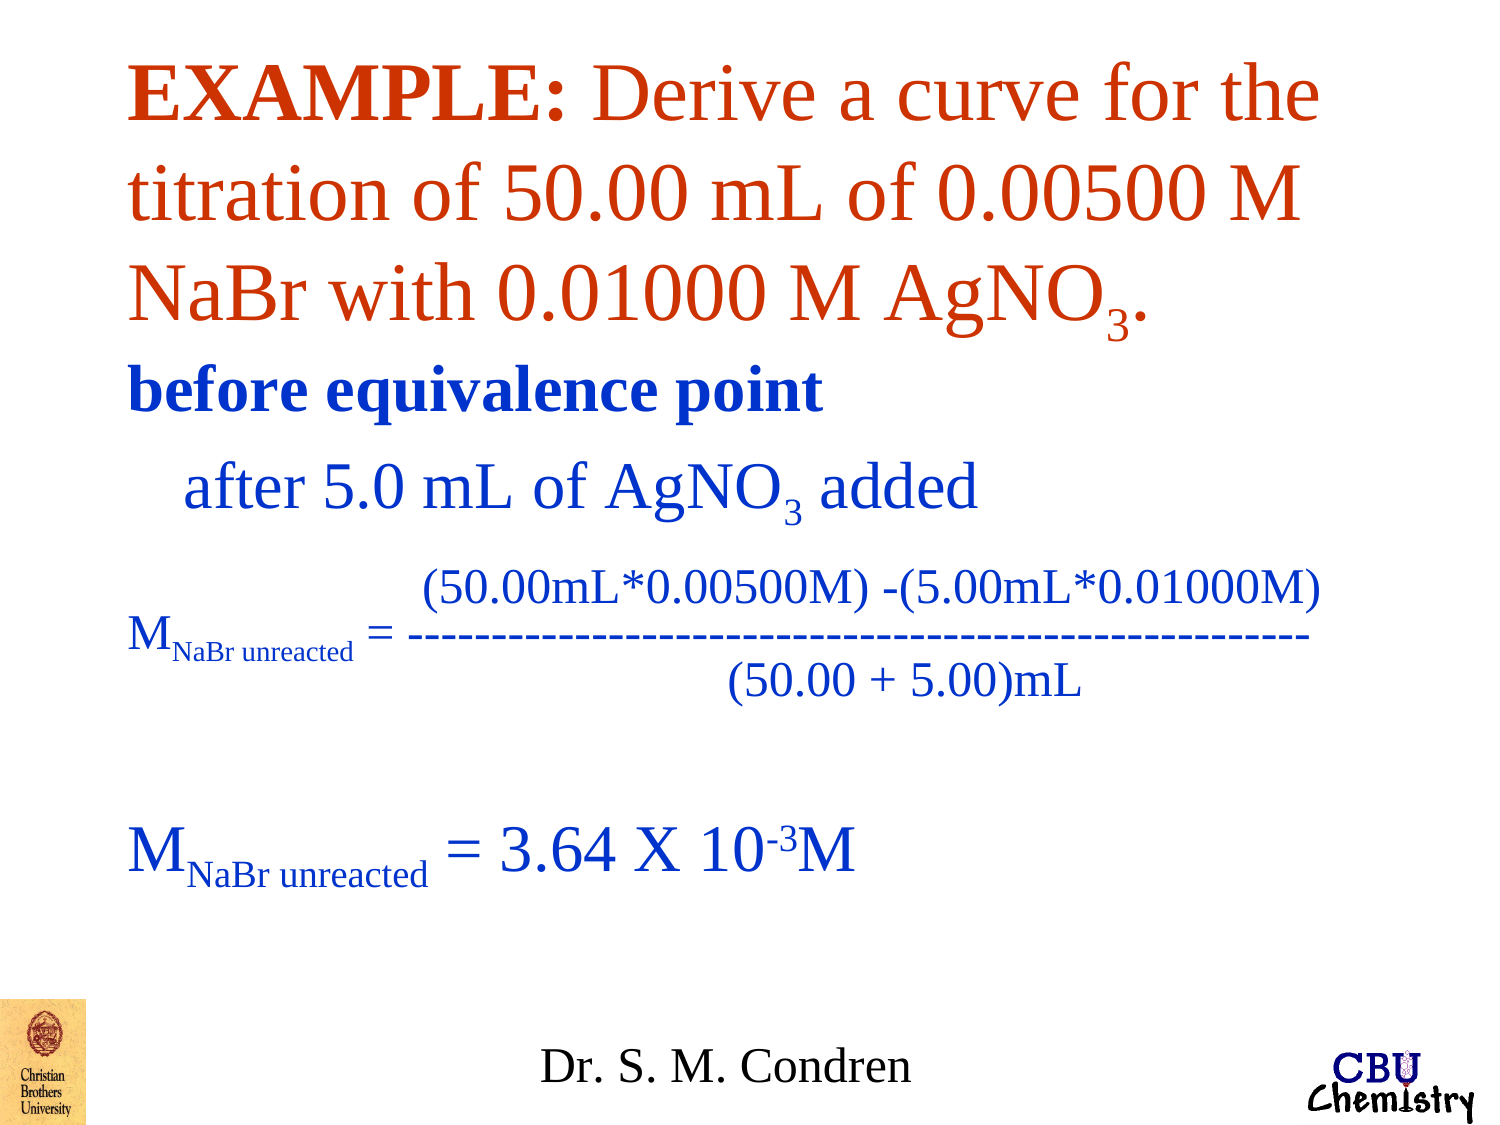

# EXAMPLE: Derive a curve for the titration of 50.00 mL of 0.00500 M NaBr with 0.01000 M AgNO3.
before equivalence point
	after 5.0 mL of AgNO3 added
		 (50.00mL*0.00500M) -(5.00mL*0.01000M)
MNaBr unreacted = ------------------------------------------------------
					(50.00 + 5.00)mL
MNaBr unreacted = 3.64 X 10-3M